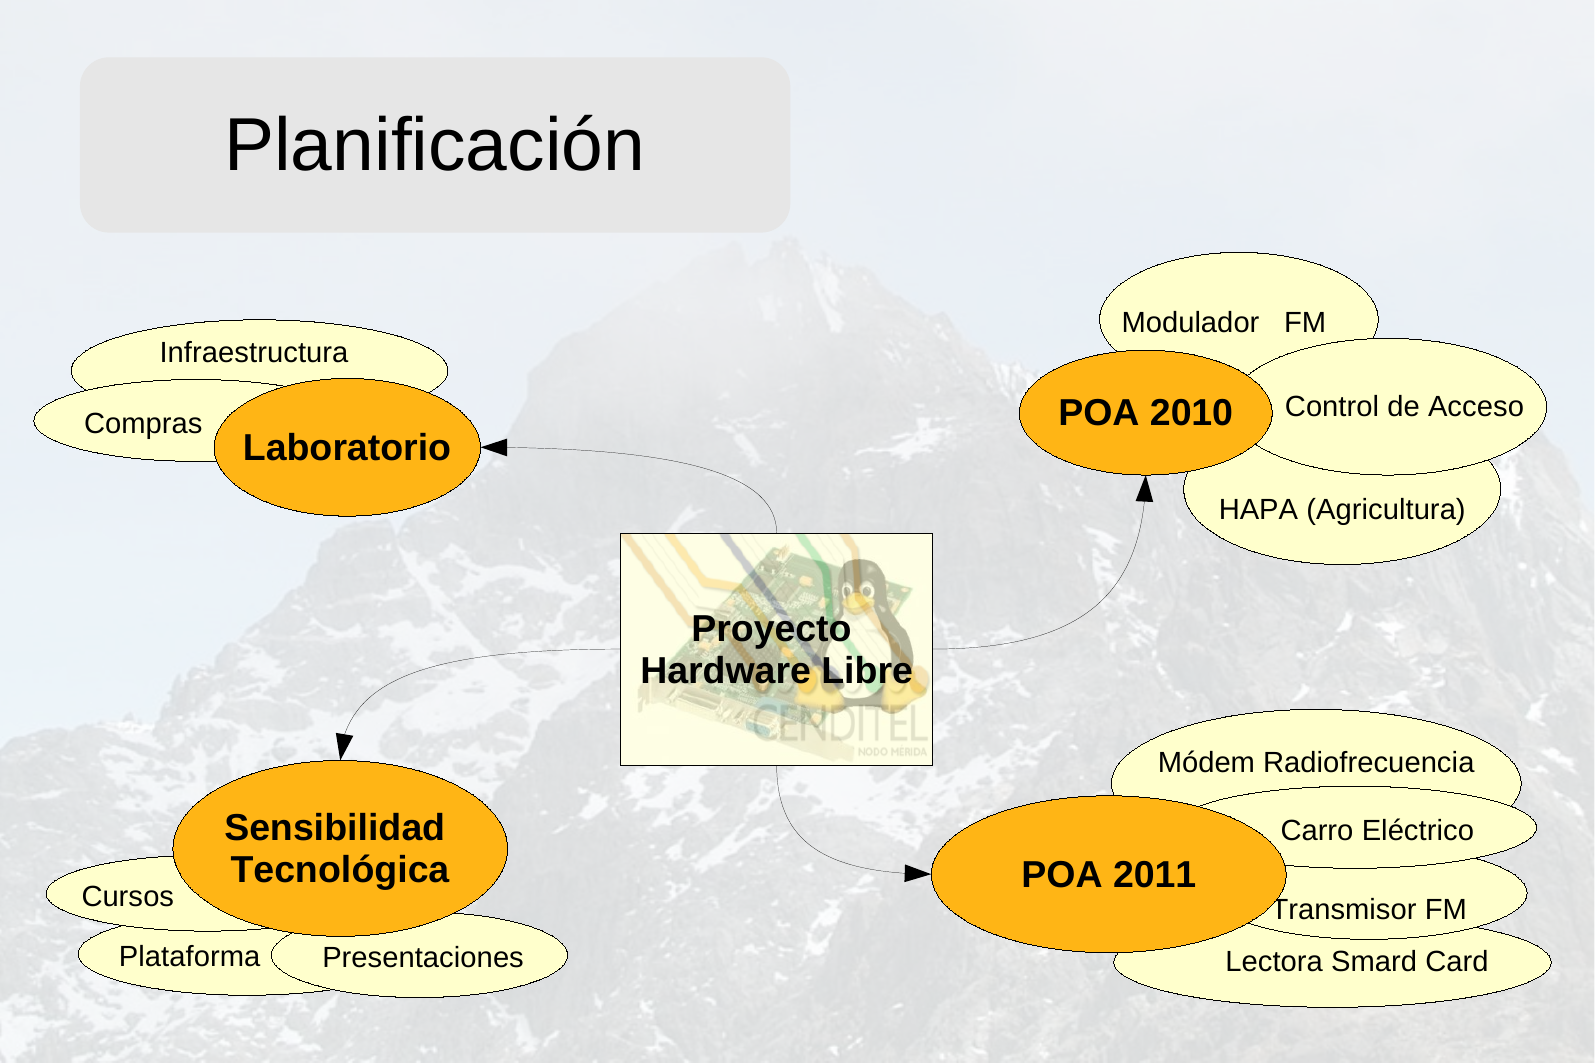

Planificación
 Modulador FM
Infraestructura
 Control de Acceso
POA 2010
Laboratorio
Compras
HAPA (Agricultura)
Proyecto
Hardware Libre
Módem Radiofrecuencia
Sensibilidad
Tecnológica
 Carro Eléctrico
POA 2011
Transmisor FM
Cursos
Plataforma
 Presentaciones
 Lectora Smard Card